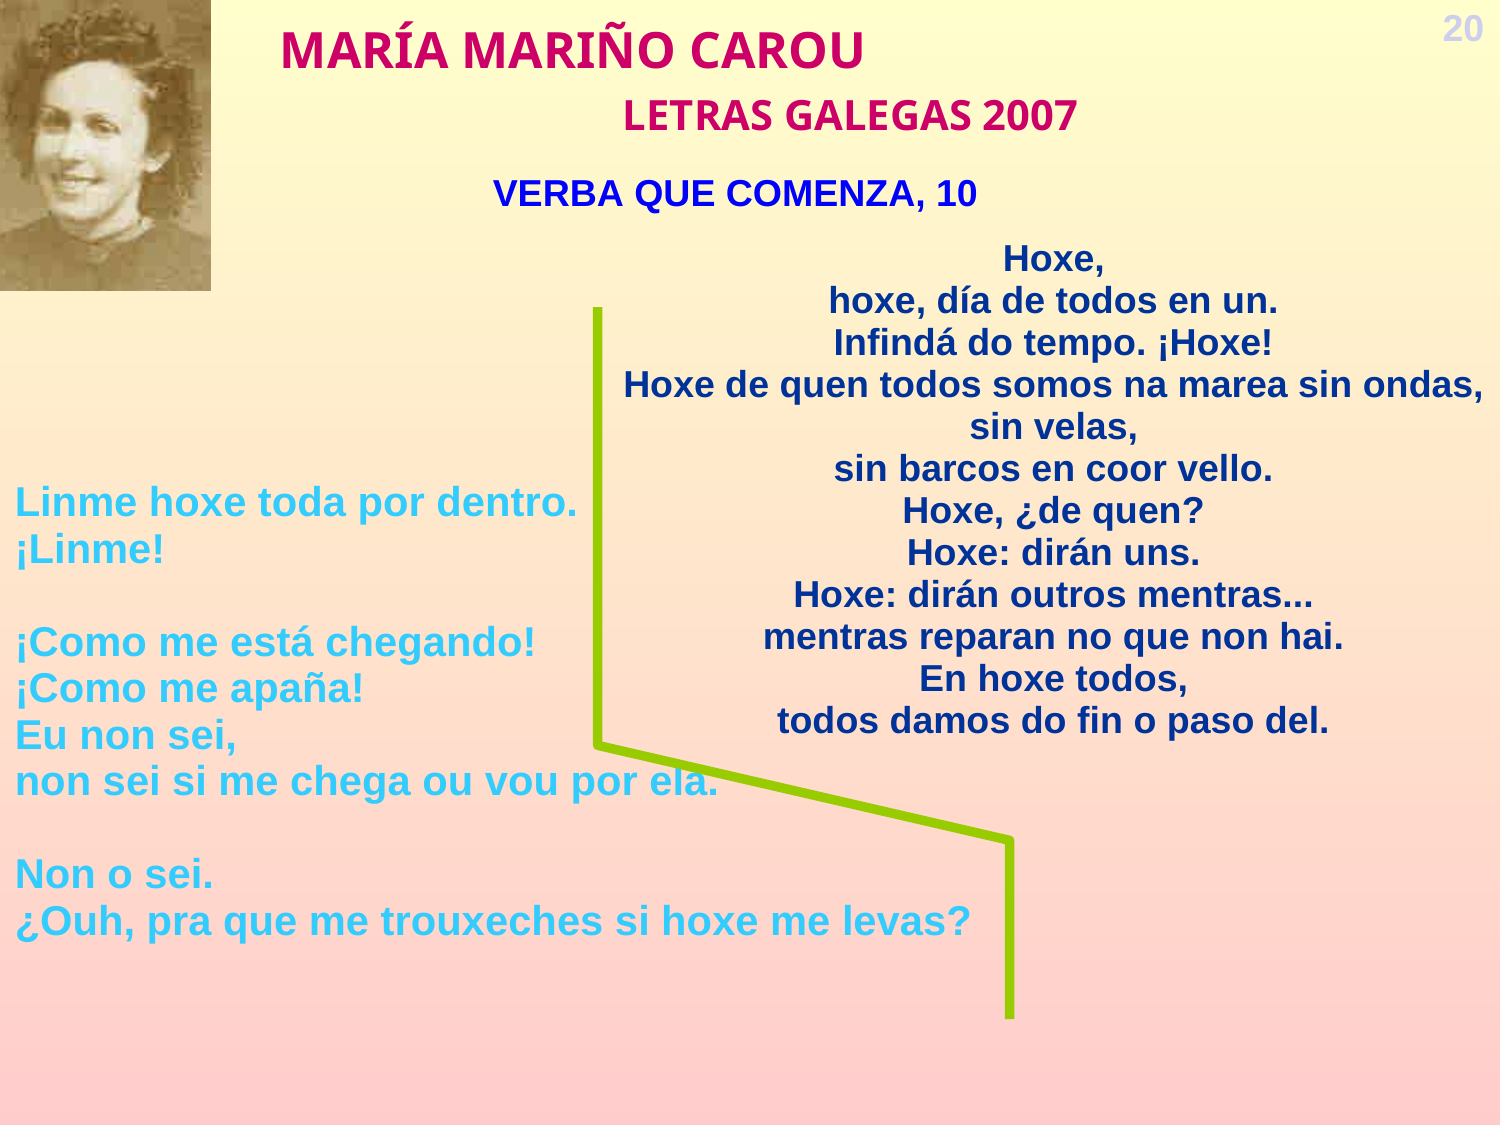

20
MARÍA MARIÑO CAROU
LETRAS GALEGAS 2007
VERBA QUE COMENZA, 10
Hoxe,
hoxe, día de todos en un.
Infindá do tempo. ¡Hoxe!
Hoxe de quen todos somos na marea sin ondas,
sin velas,
sin barcos en coor vello.
Hoxe, ¿de quen?
Hoxe: dirán uns.
Hoxe: dirán outros mentras...
mentras reparan no que non hai.
En hoxe todos,
todos damos do fin o paso del.
Linme hoxe toda por dentro.
¡Linme!
¡Como me está chegando!
¡Como me apaña!
Eu non sei,
non sei si me chega ou vou por ela.
Non o sei.
¿Ouh, pra que me trouxeches si hoxe me levas?